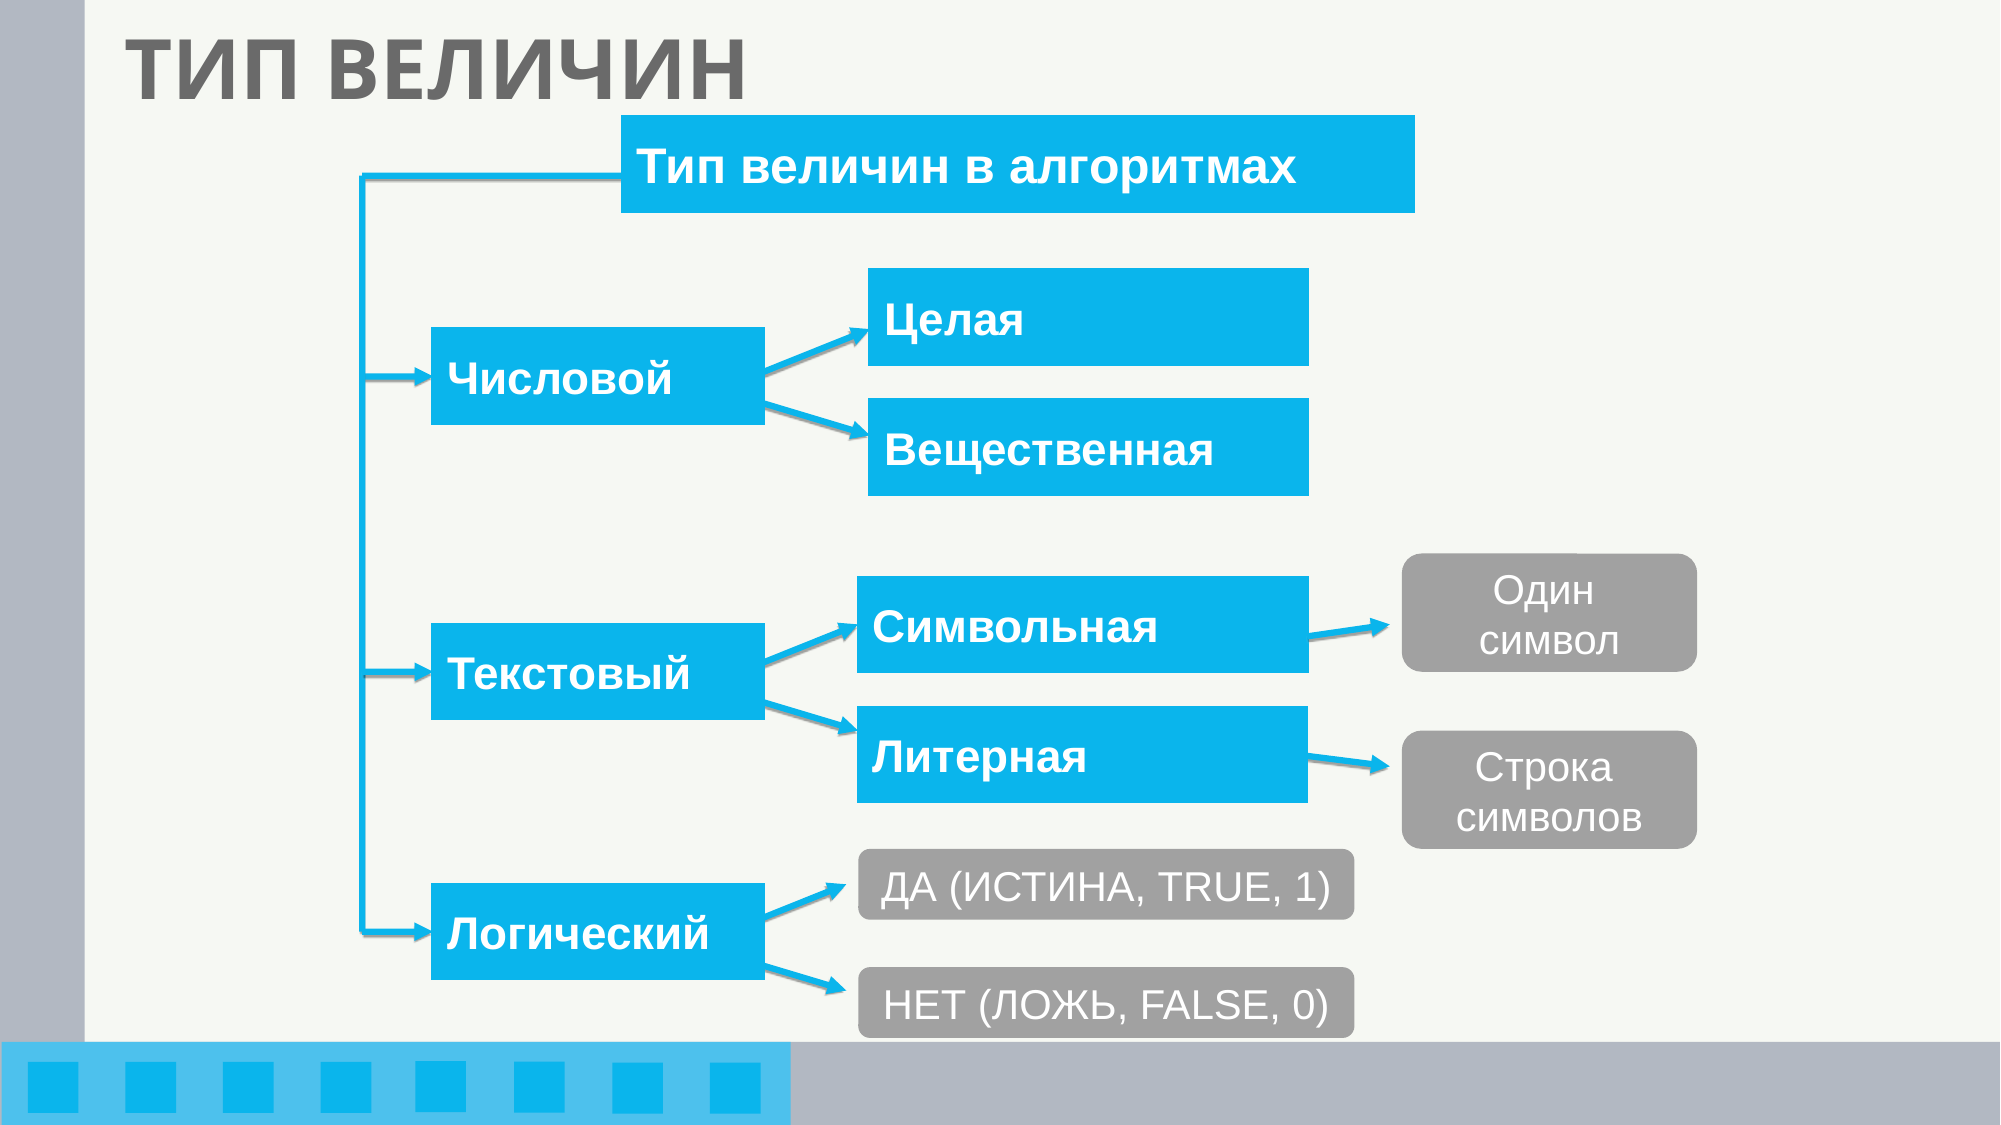

# ТИП ВЕЛИЧИН
Тип величин в алгоритмах
Целая
Числовой
Вещественная
Один
символ
Символьная
Текстовый
Литерная
Строка
символов
ДА (ИСТИНА, TRUE, 1)
Логический
НЕТ (ЛОЖЬ, FALSE, 0)